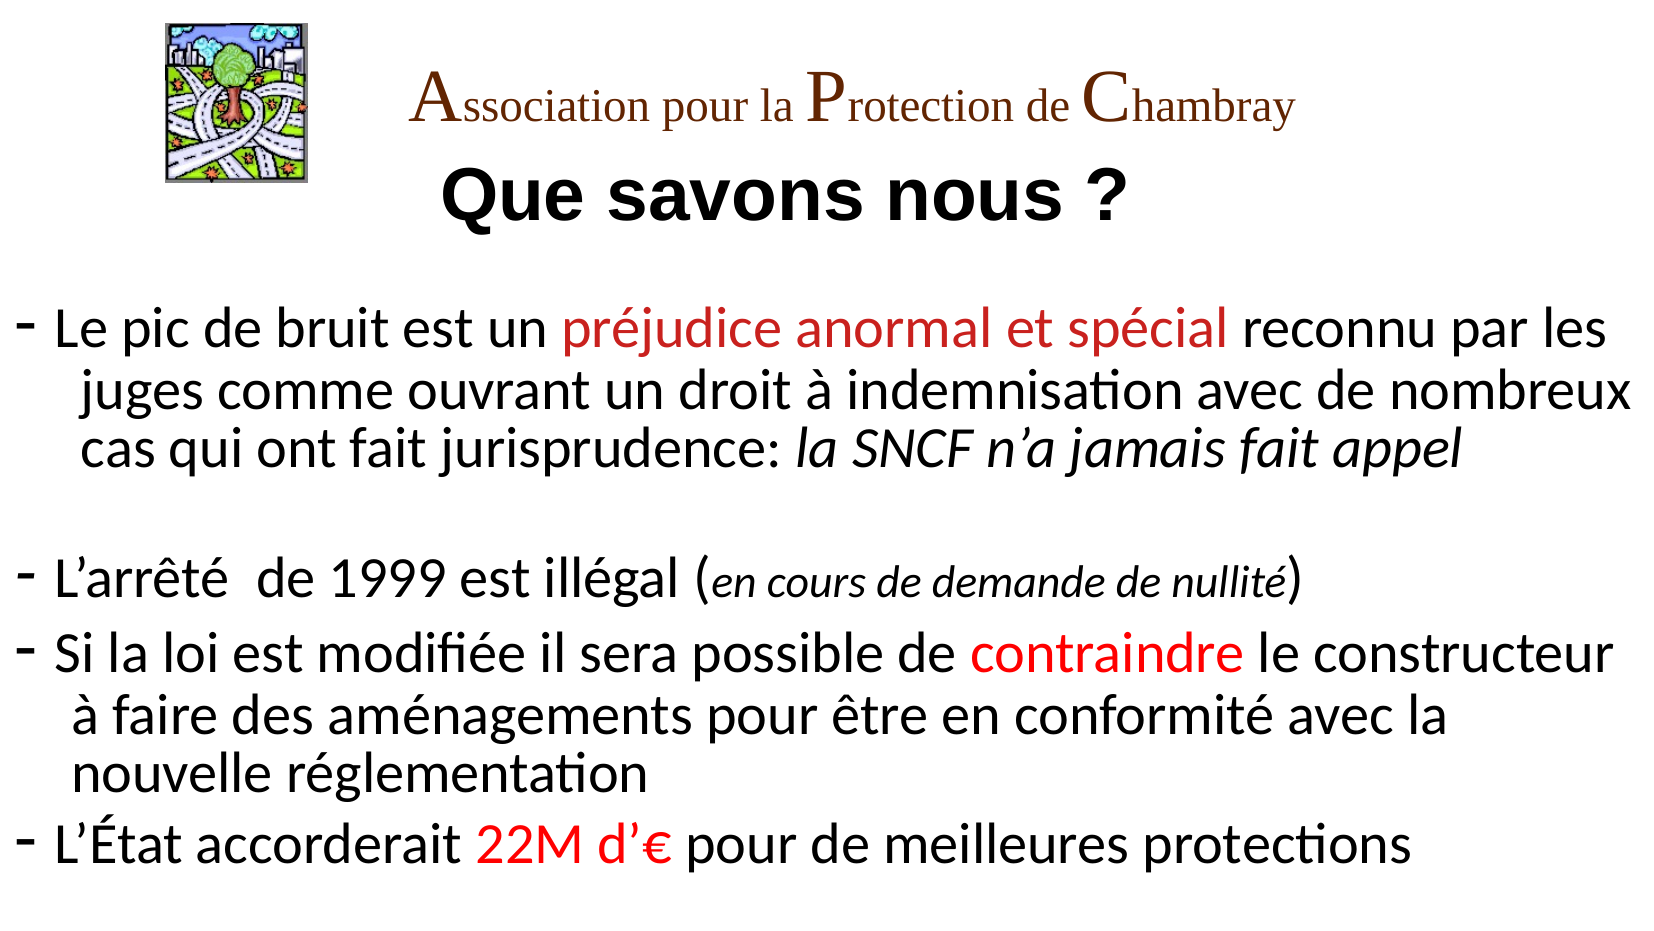

Association pour la Protection de Chambray
Que savons nous ?
- Le pic de bruit est un préjudice anormal et spécial reconnu par les juges comme ouvrant un droit à indemnisation avec de nombreux cas qui ont fait jurisprudence: la SNCF n’a jamais fait appel
- L’arrêté de 1999 est illégal (en cours de demande de nullité)
- Si la loi est modifiée il sera possible de contraindre le constructeur à faire des aménagements pour être en conformité avec la nouvelle réglementation
- L’État accorderait 22M d’€ pour de meilleures protections